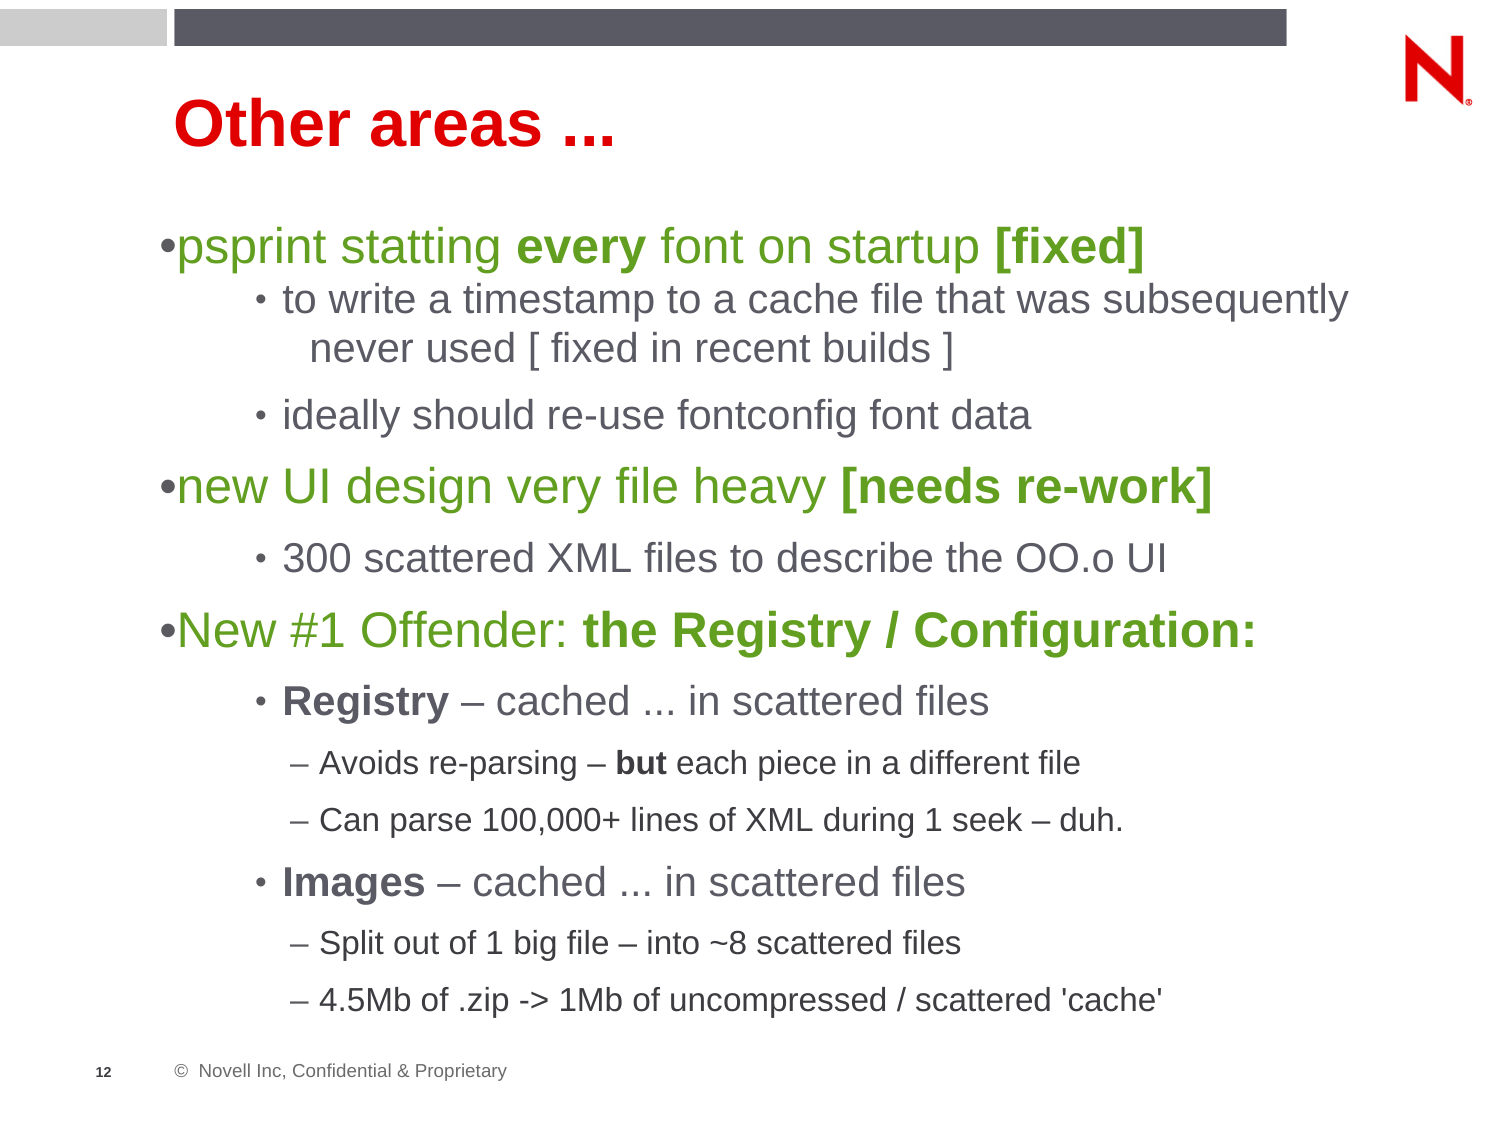

# Other areas ...
psprint statting every font on startup [fixed]
to write a timestamp to a cache file that was subsequently never used [ fixed in recent builds ]
ideally should re-use fontconfig font data
new UI design very file heavy [needs re-work]
300 scattered XML files to describe the OO.o UI
New #1 Offender: the Registry / Configuration:
Registry – cached ... in scattered files
Avoids re-parsing – but each piece in a different file
Can parse 100,000+ lines of XML during 1 seek – duh.
Images – cached ... in scattered files
Split out of 1 big file – into ~8 scattered files
4.5Mb of .zip -> 1Mb of uncompressed / scattered 'cache'